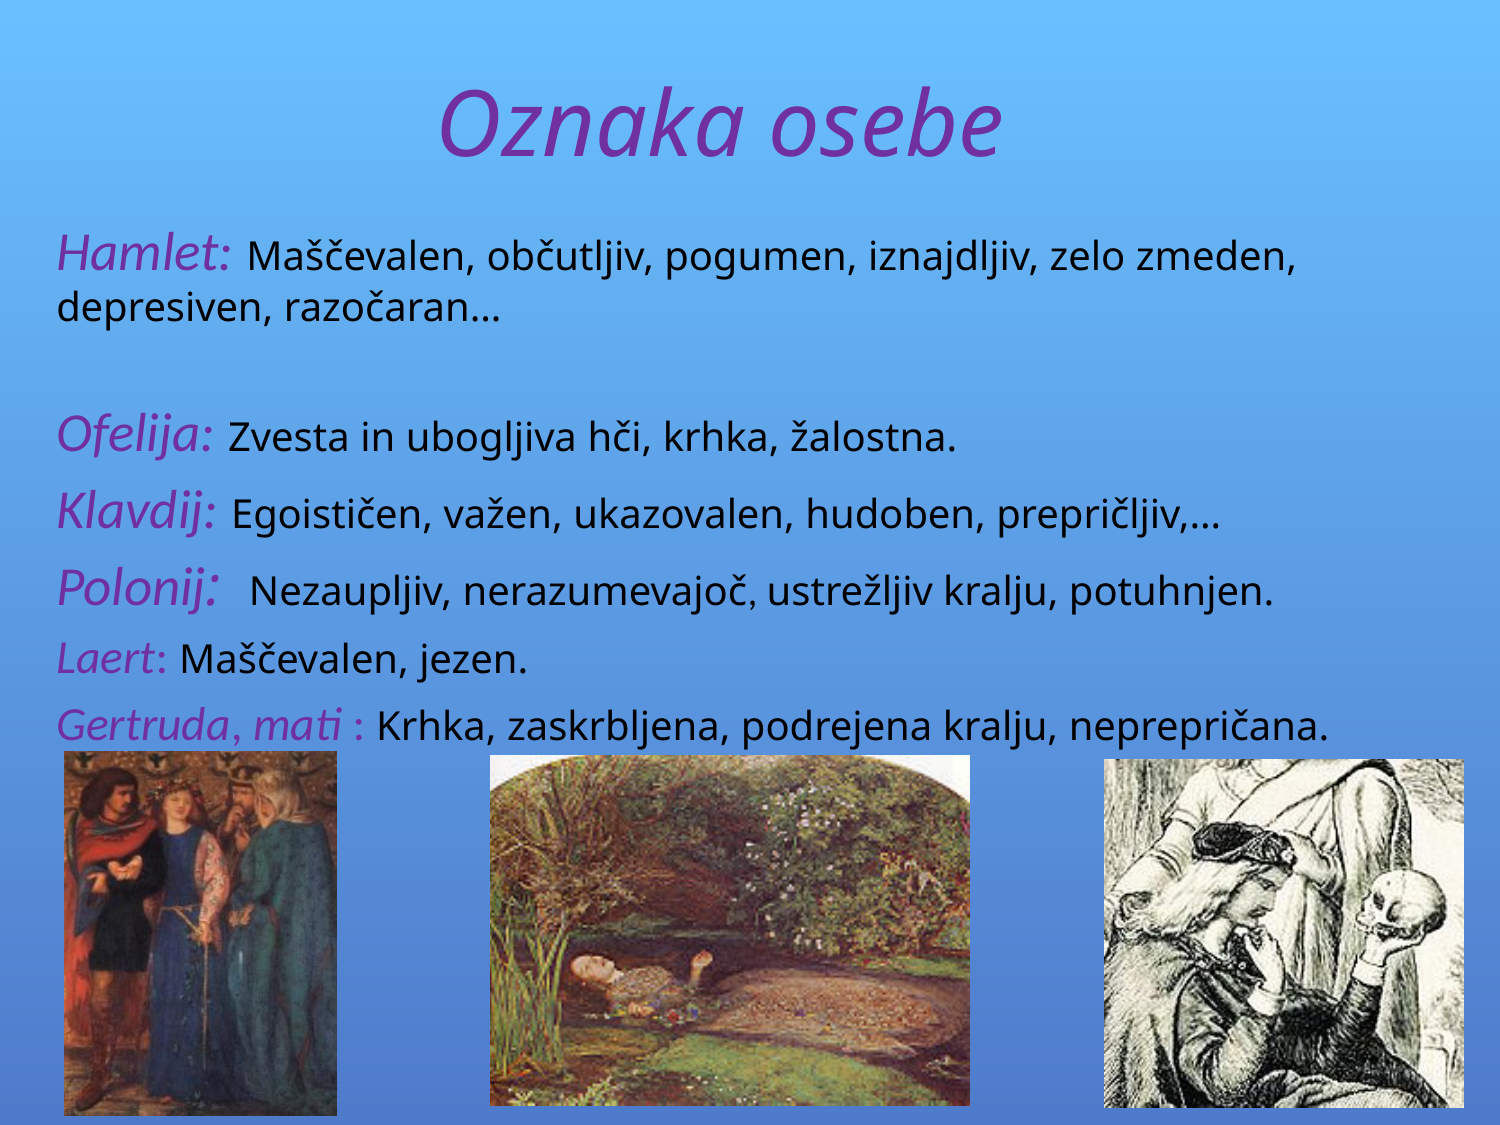

# Oznaka osebe
Hamlet: Maščevalen, občutljiv, pogumen, iznajdljiv, zelo zmeden, depresiven, razočaran…
Ofelija: Zvesta in ubogljiva hči, krhka, žalostna.
Klavdij: Egoističen, važen, ukazovalen, hudoben, prepričljiv,…
Polonij: Nezaupljiv, nerazumevajoč, ustrežljiv kralju, potuhnjen.
Laert: Maščevalen, jezen.
Gertruda, mati : Krhka, zaskrbljena, podrejena kralju, neprepričana.